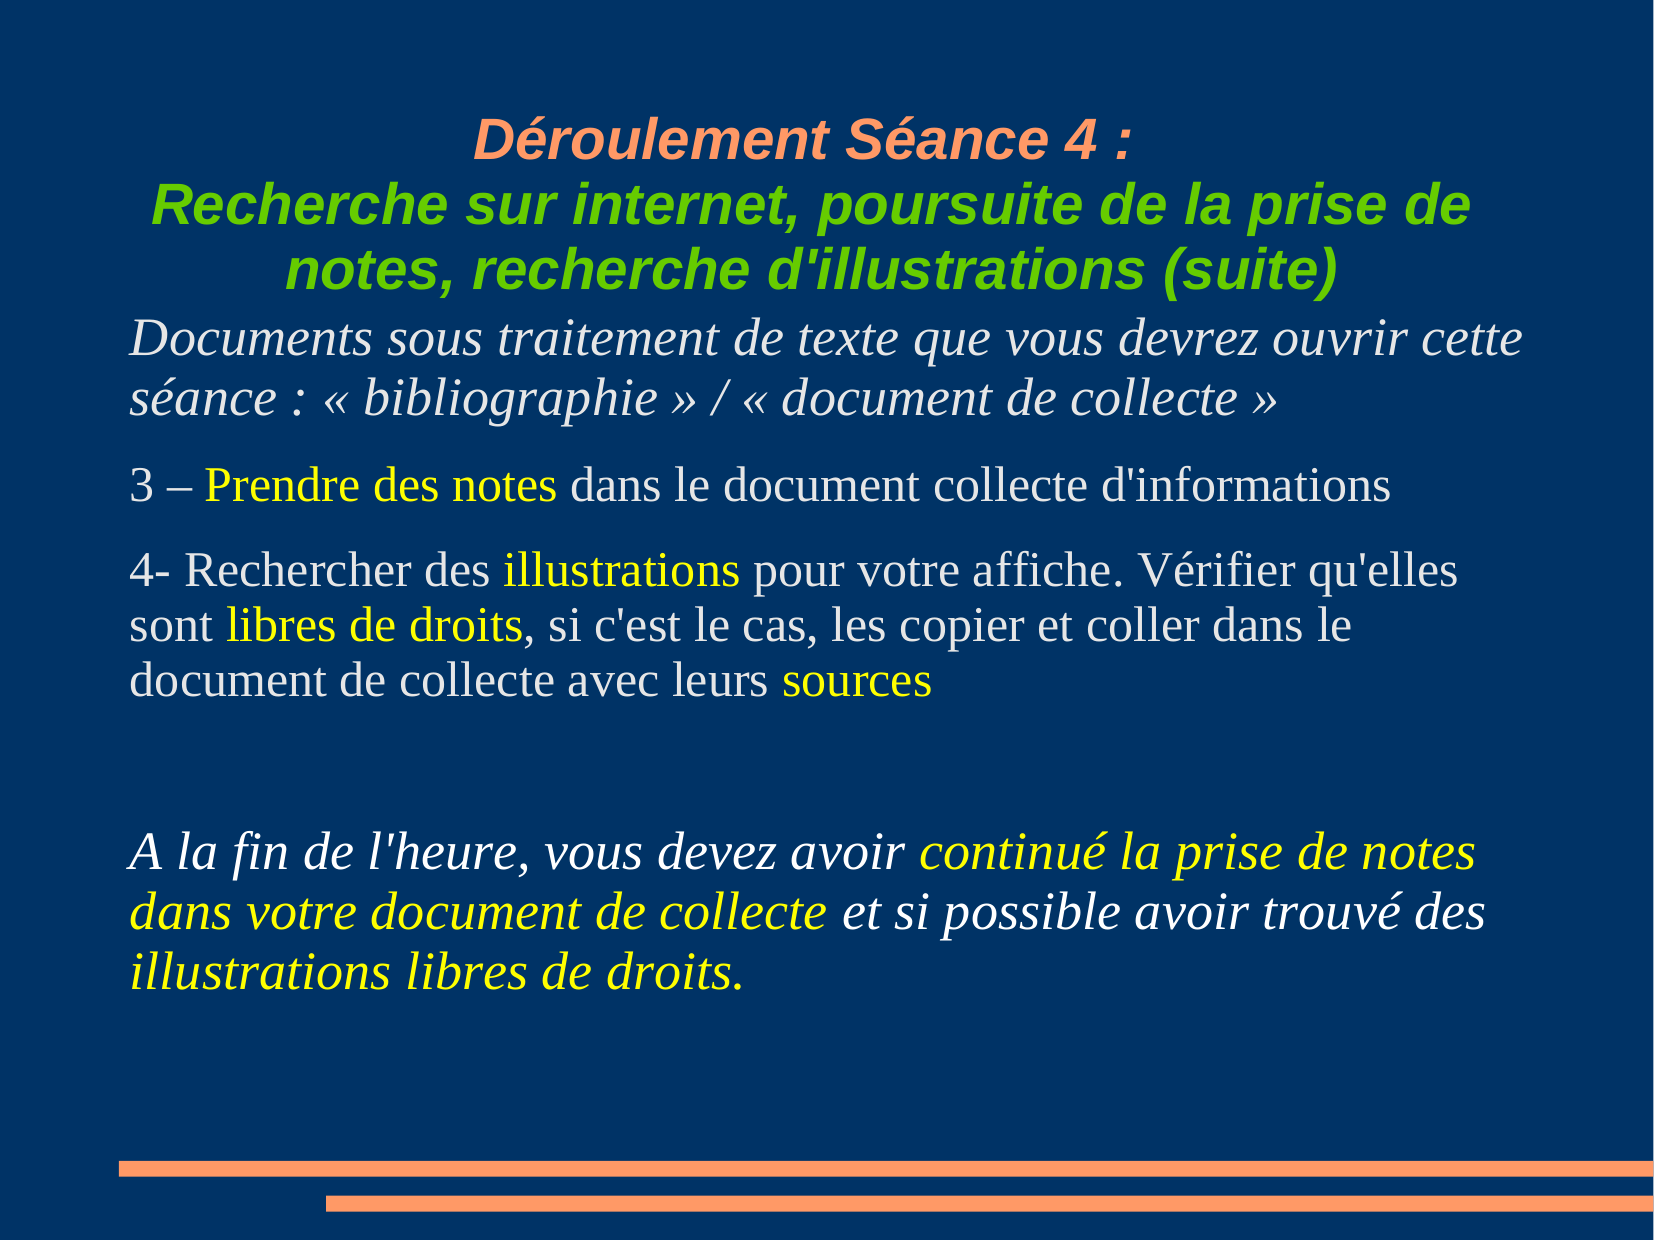

# Déroulement Séance 4 : Recherche sur internet, poursuite de la prise de notes, recherche d'illustrations (suite)
Documents sous traitement de texte que vous devrez ouvrir cette séance : « bibliographie » / « document de collecte »
3 – Prendre des notes dans le document collecte d'informations
4- Rechercher des illustrations pour votre affiche. Vérifier qu'elles sont libres de droits, si c'est le cas, les copier et coller dans le document de collecte avec leurs sources
A la fin de l'heure, vous devez avoir continué la prise de notes dans votre document de collecte et si possible avoir trouvé des illustrations libres de droits.